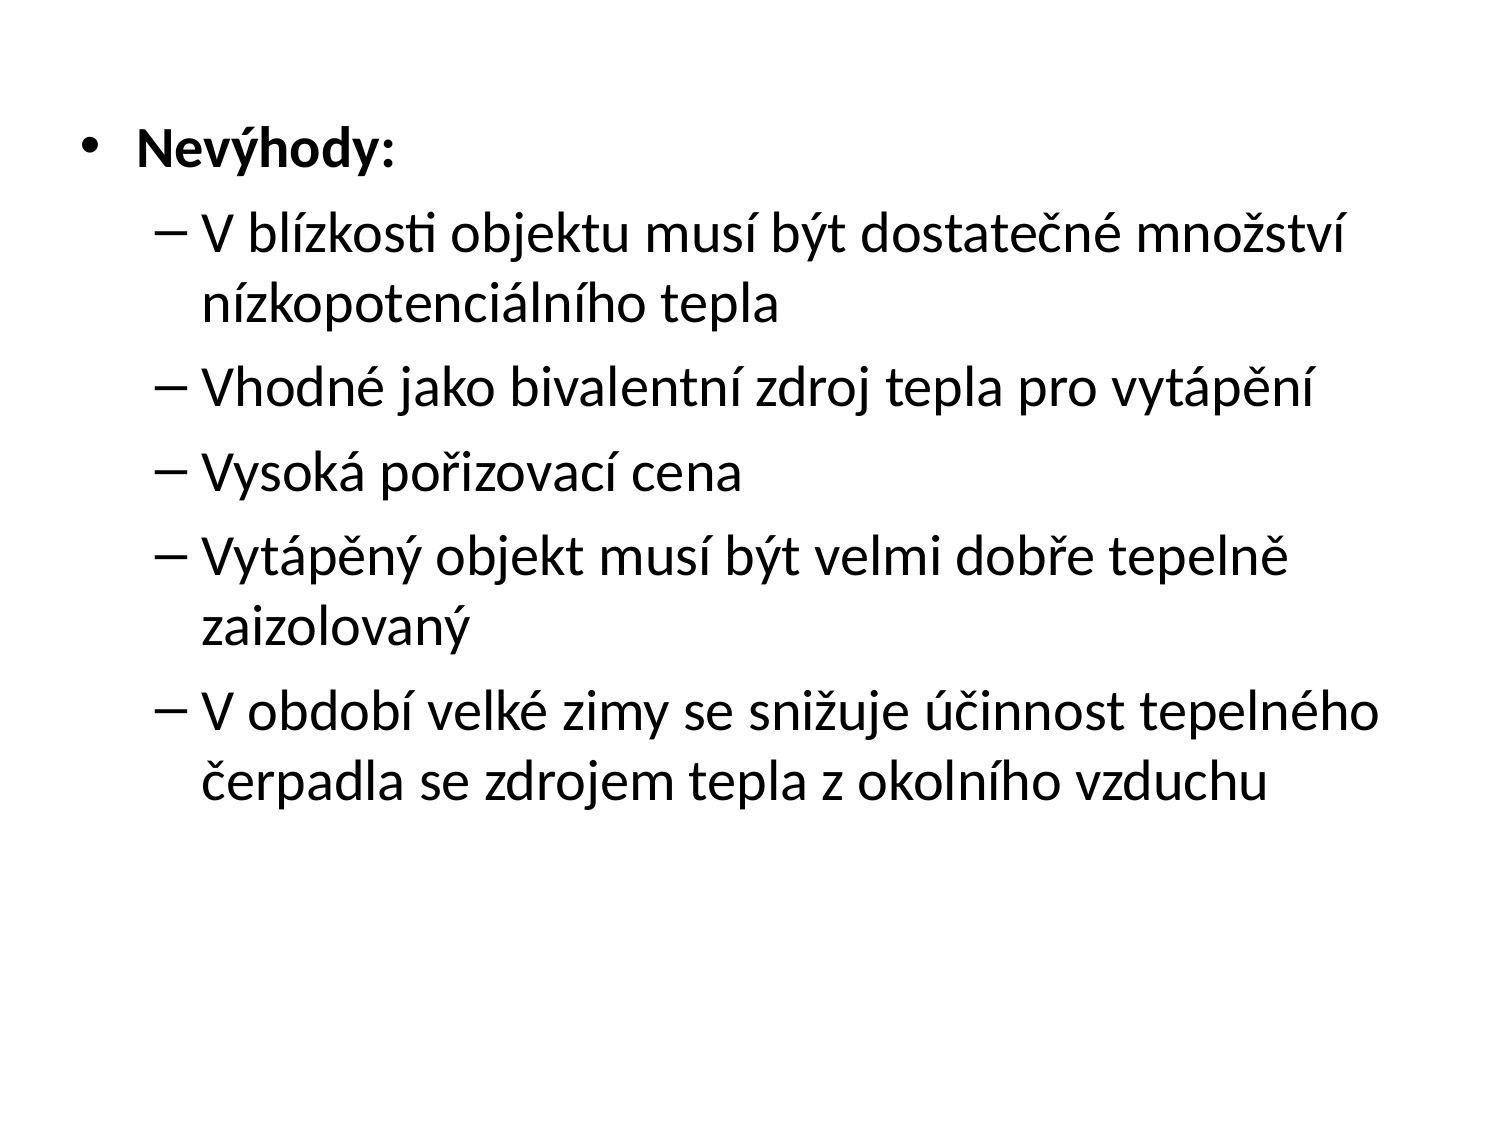

#
Nevýhody:
V blízkosti objektu musí být dostatečné množství nízkopotenciálního tepla
Vhodné jako bivalentní zdroj tepla pro vytápění
Vysoká pořizovací cena
Vytápěný objekt musí být velmi dobře tepelně zaizolovaný
V období velké zimy se snižuje účinnost tepelného čerpadla se zdrojem tepla z okolního vzduchu